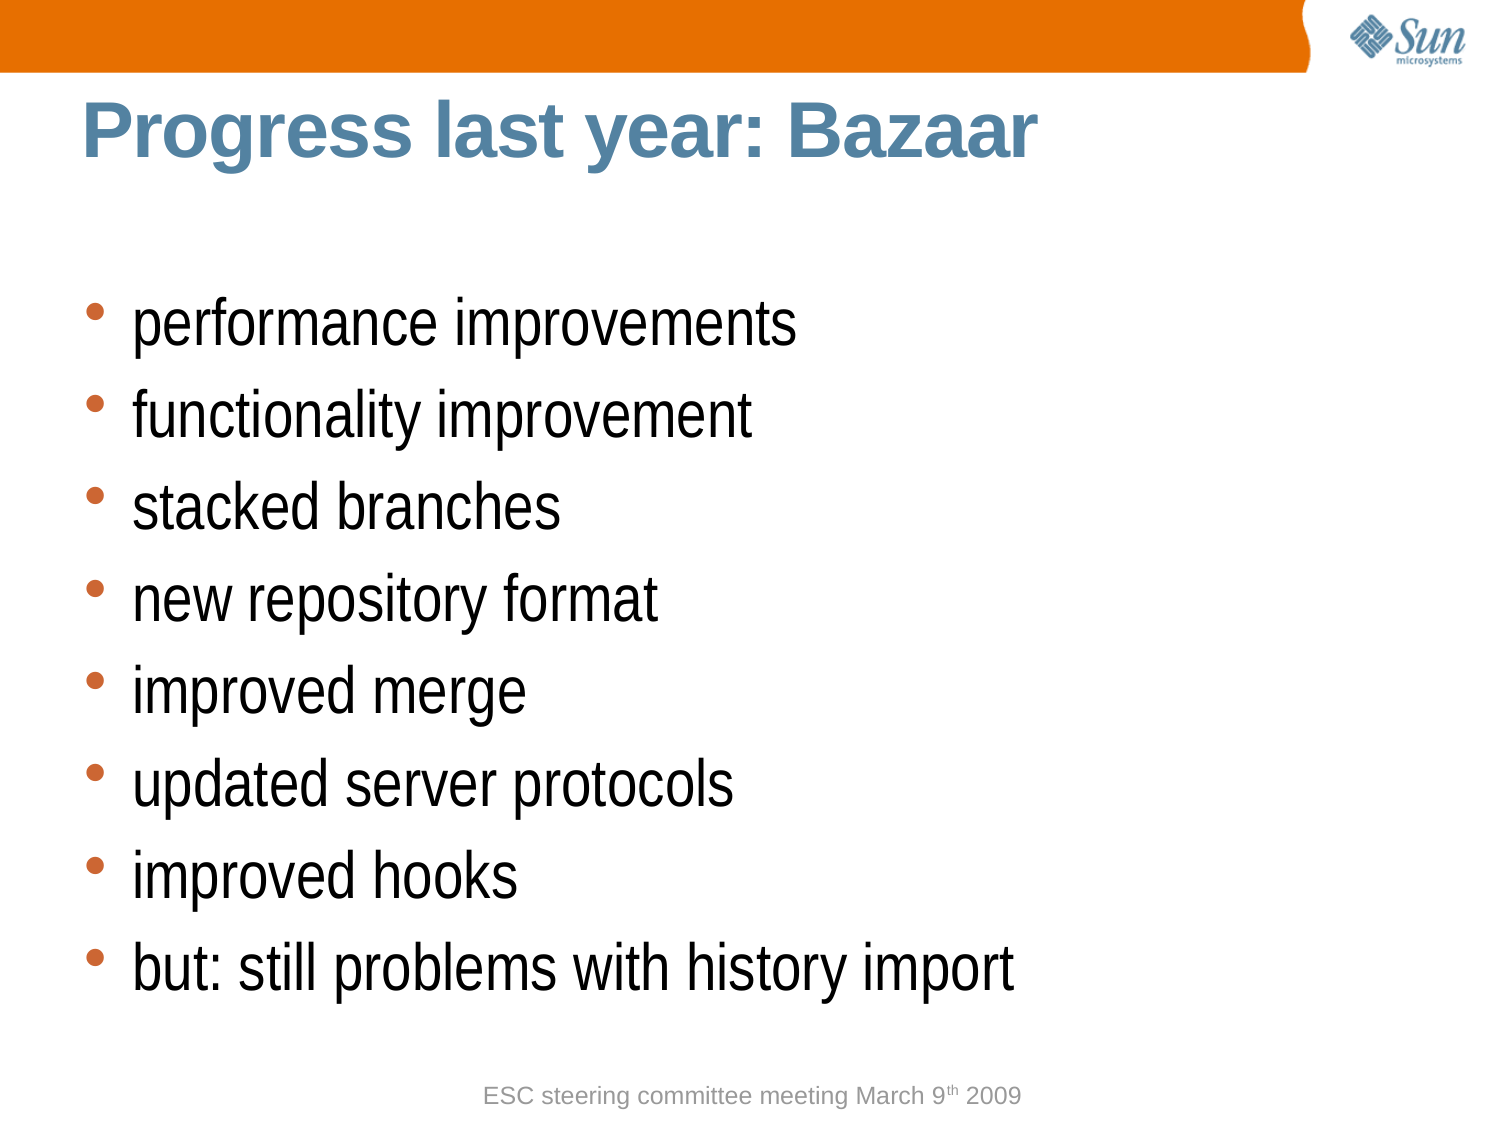

# Progress last year: Bazaar
performance improvements
functionality improvement
stacked branches
new repository format
improved merge
updated server protocols
improved hooks
but: still problems with history import